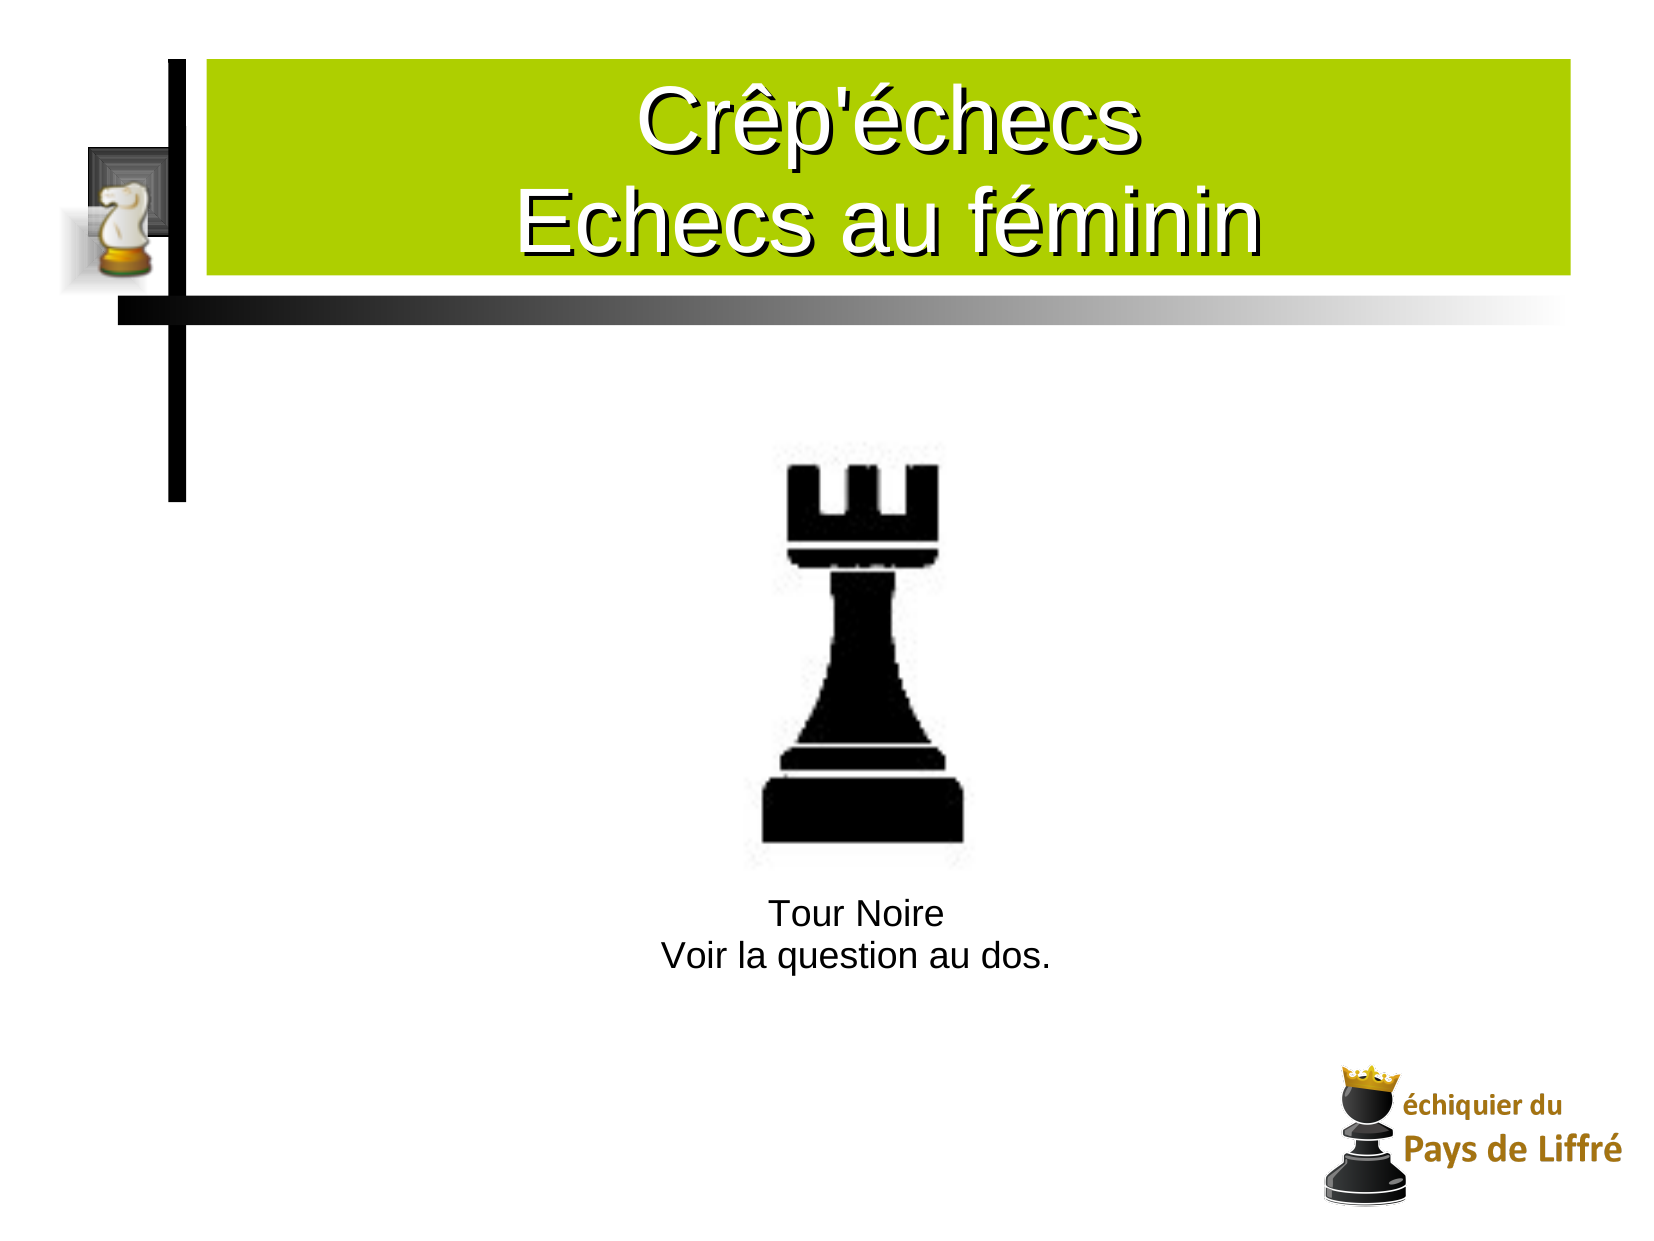

# Crêp'échecs Echecs au féminin
Tour Noire
Voir la question au dos.